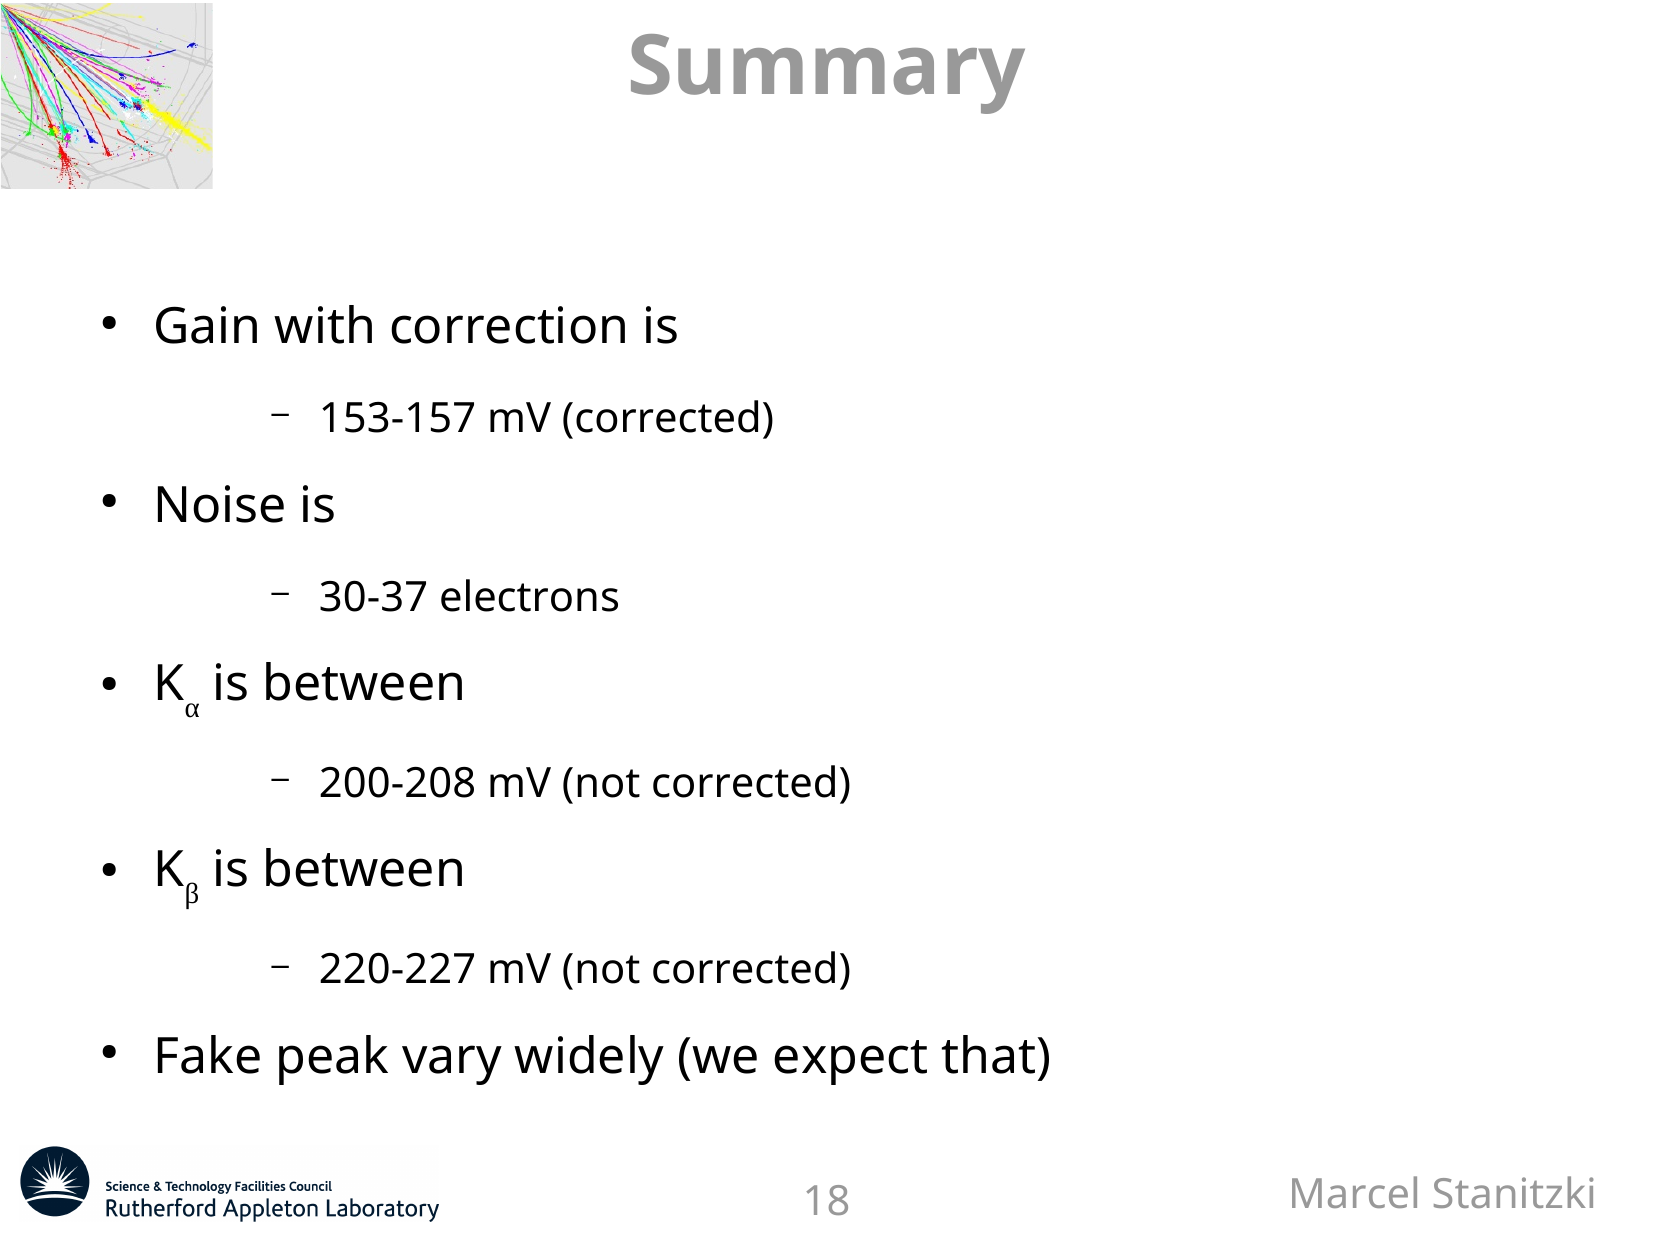

# Summary
Gain with correction is
153-157 mV (corrected)
Noise is
30-37 electrons
Kα is between
200-208 mV (not corrected)
Kβ is between
220-227 mV (not corrected)
Fake peak vary widely (we expect that)